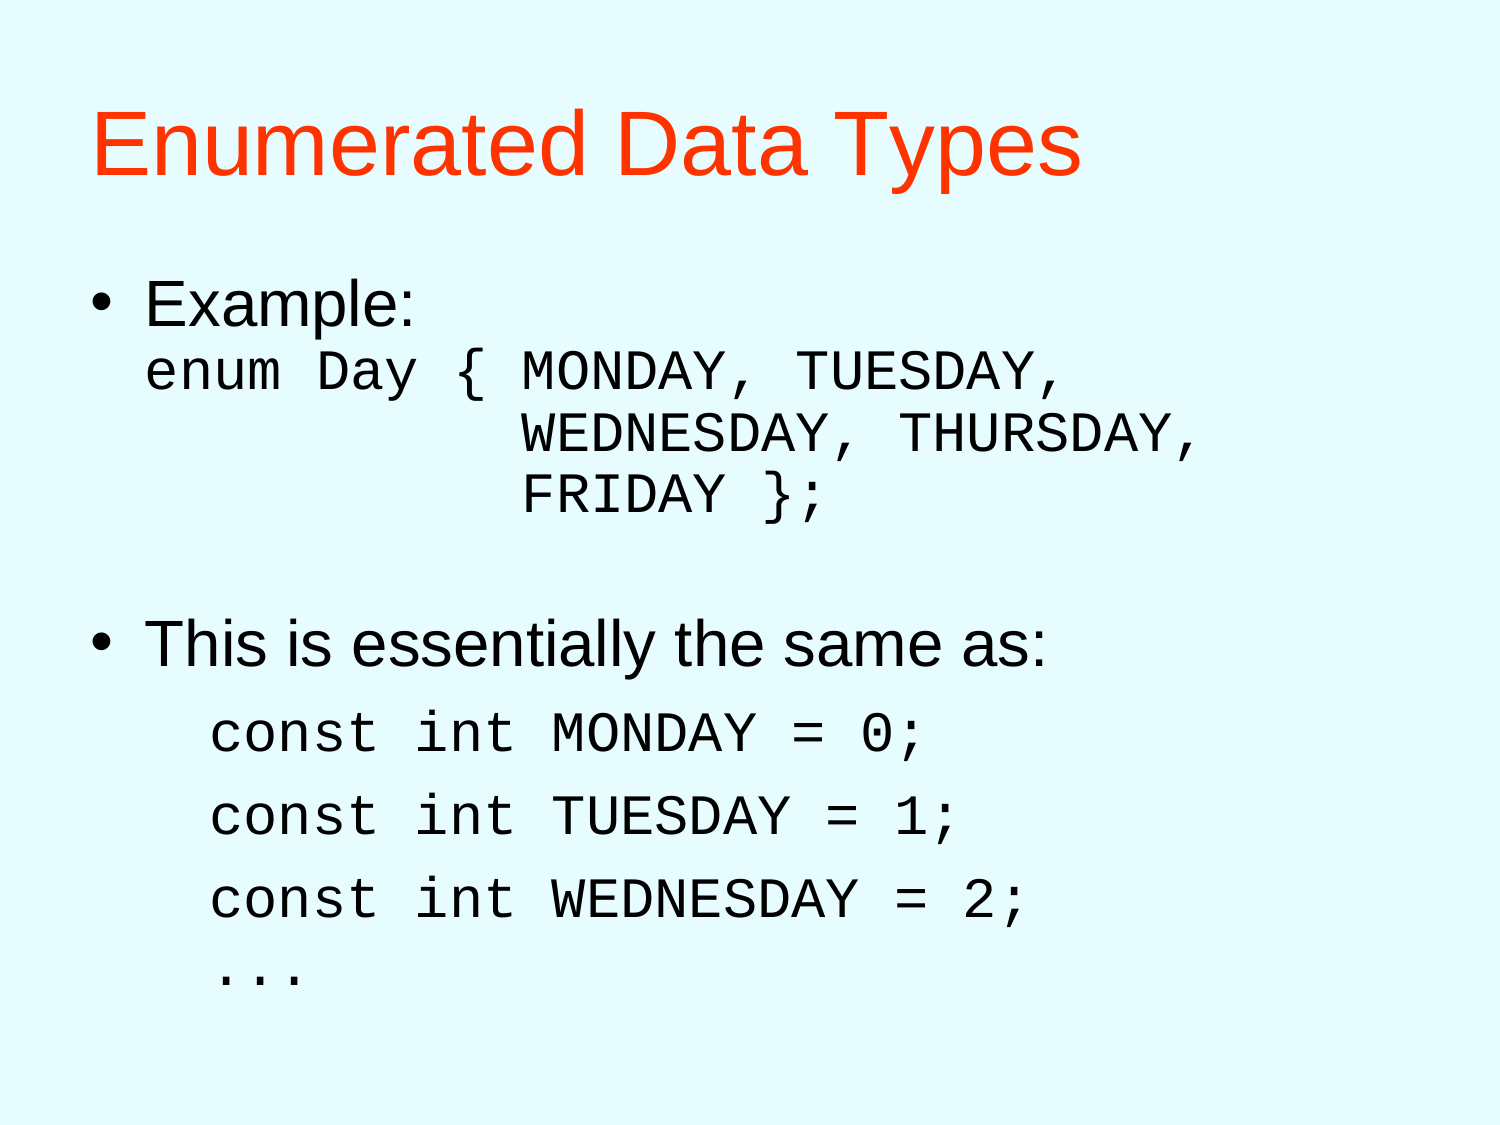

# Enumerated Data Types
Example:
enum Day { MONDAY, TUESDAY,
 WEDNESDAY, THURSDAY,
 FRIDAY };
This is essentially the same as:
const int MONDAY = 0;
const int TUESDAY = 1;
const int WEDNESDAY = 2;
...